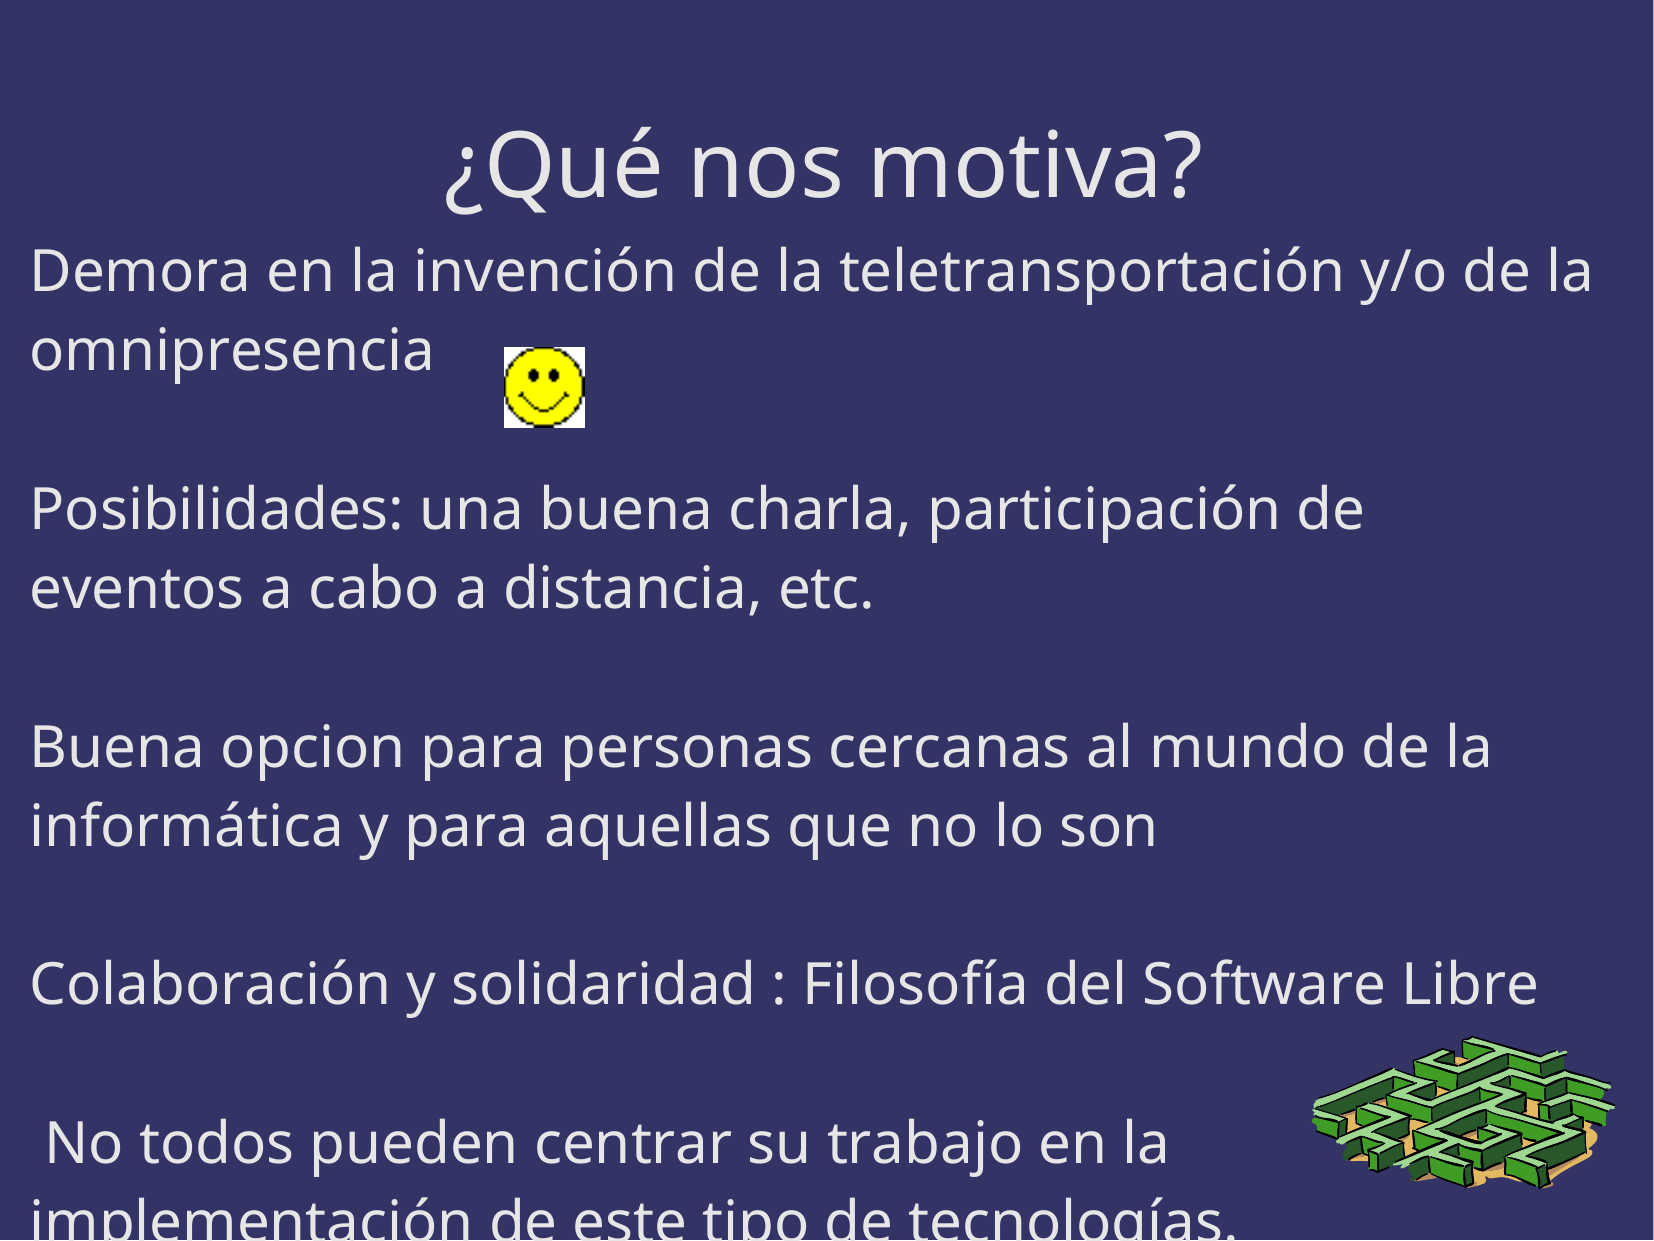

¿Qué nos motiva?
# Demora en la invención de la teletransportación y/o de la omnipresencia
Posibilidades: una buena charla, participación de eventos a cabo a distancia, etc.
Buena opcion para personas cercanas al mundo de la informática y para aquellas que no lo son
Colaboración y solidaridad : Filosofía del Software Libre
 No todos pueden centrar su trabajo en la implementación de este tipo de tecnologías.